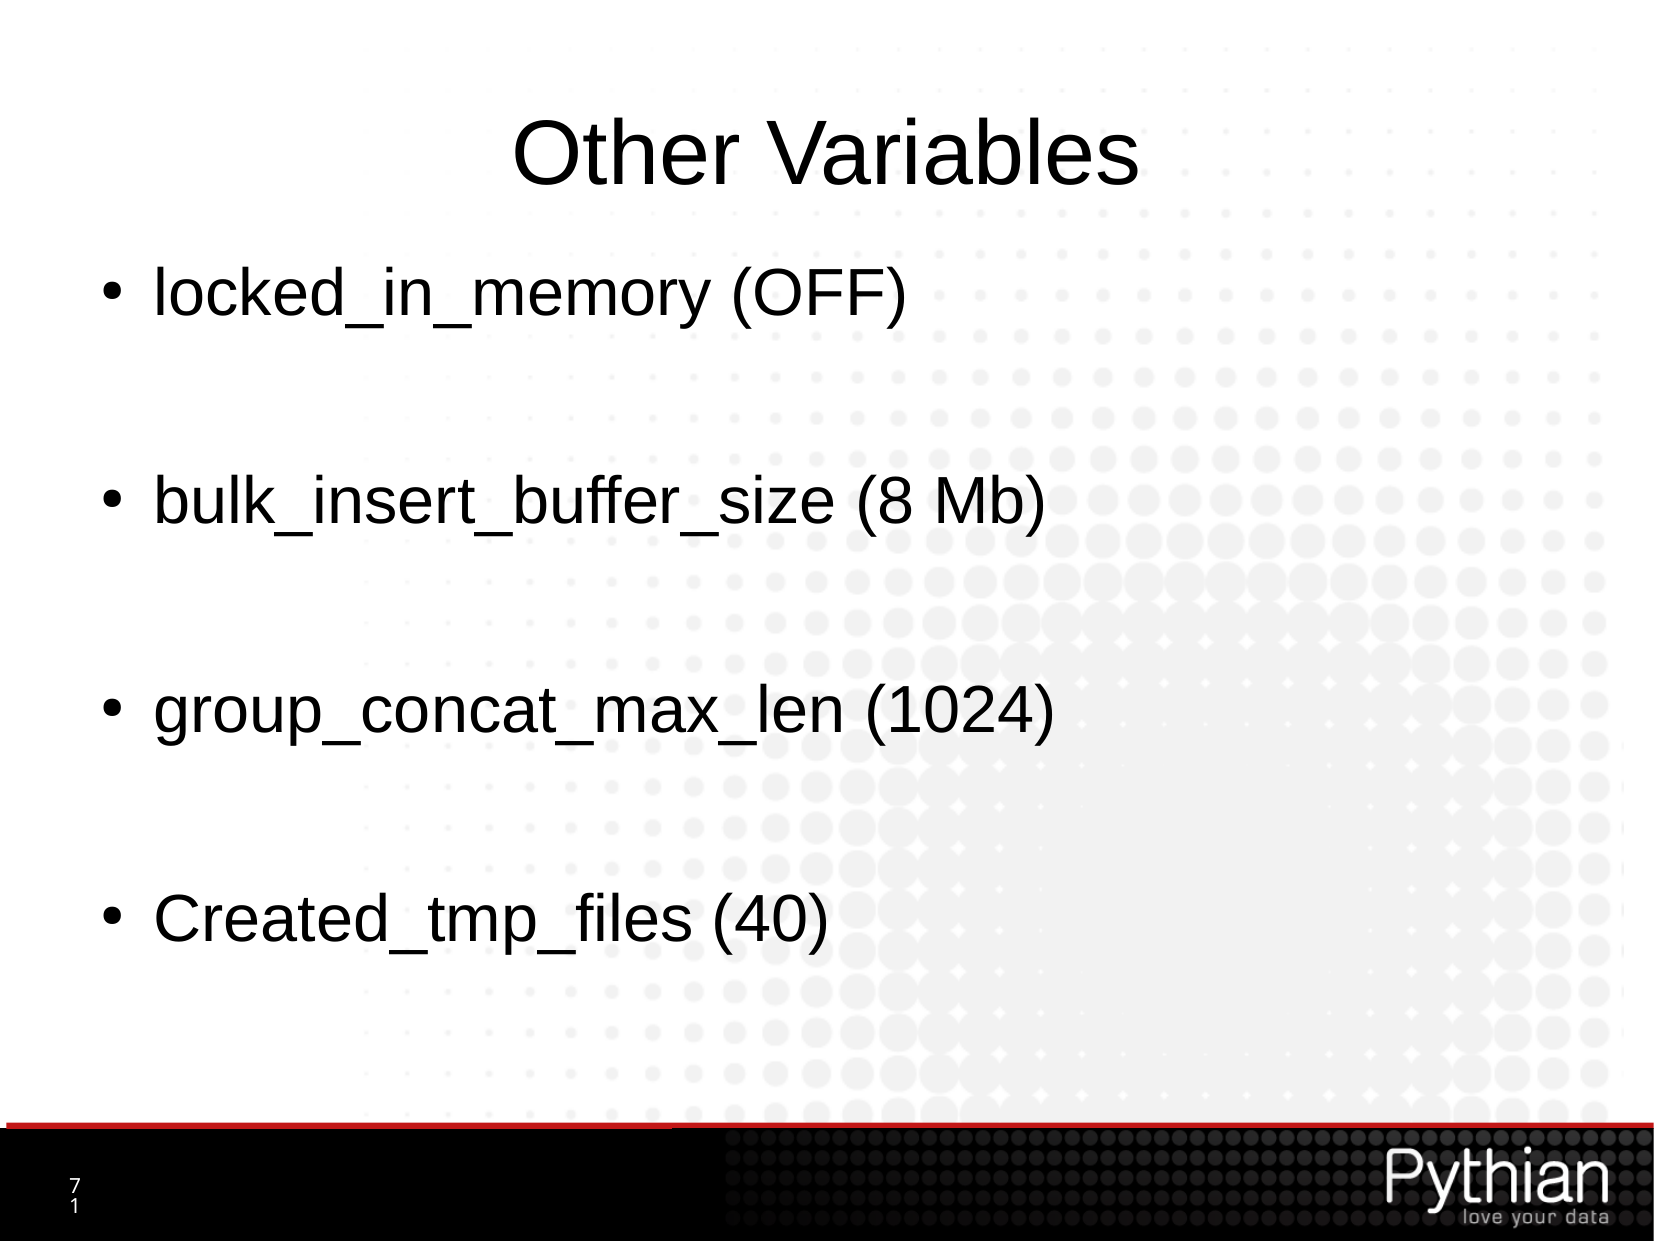

# Other Variables
locked_in_memory (OFF)
bulk_insert_buffer_size (8 Mb)
group_concat_max_len (1024)
Created_tmp_files (40)